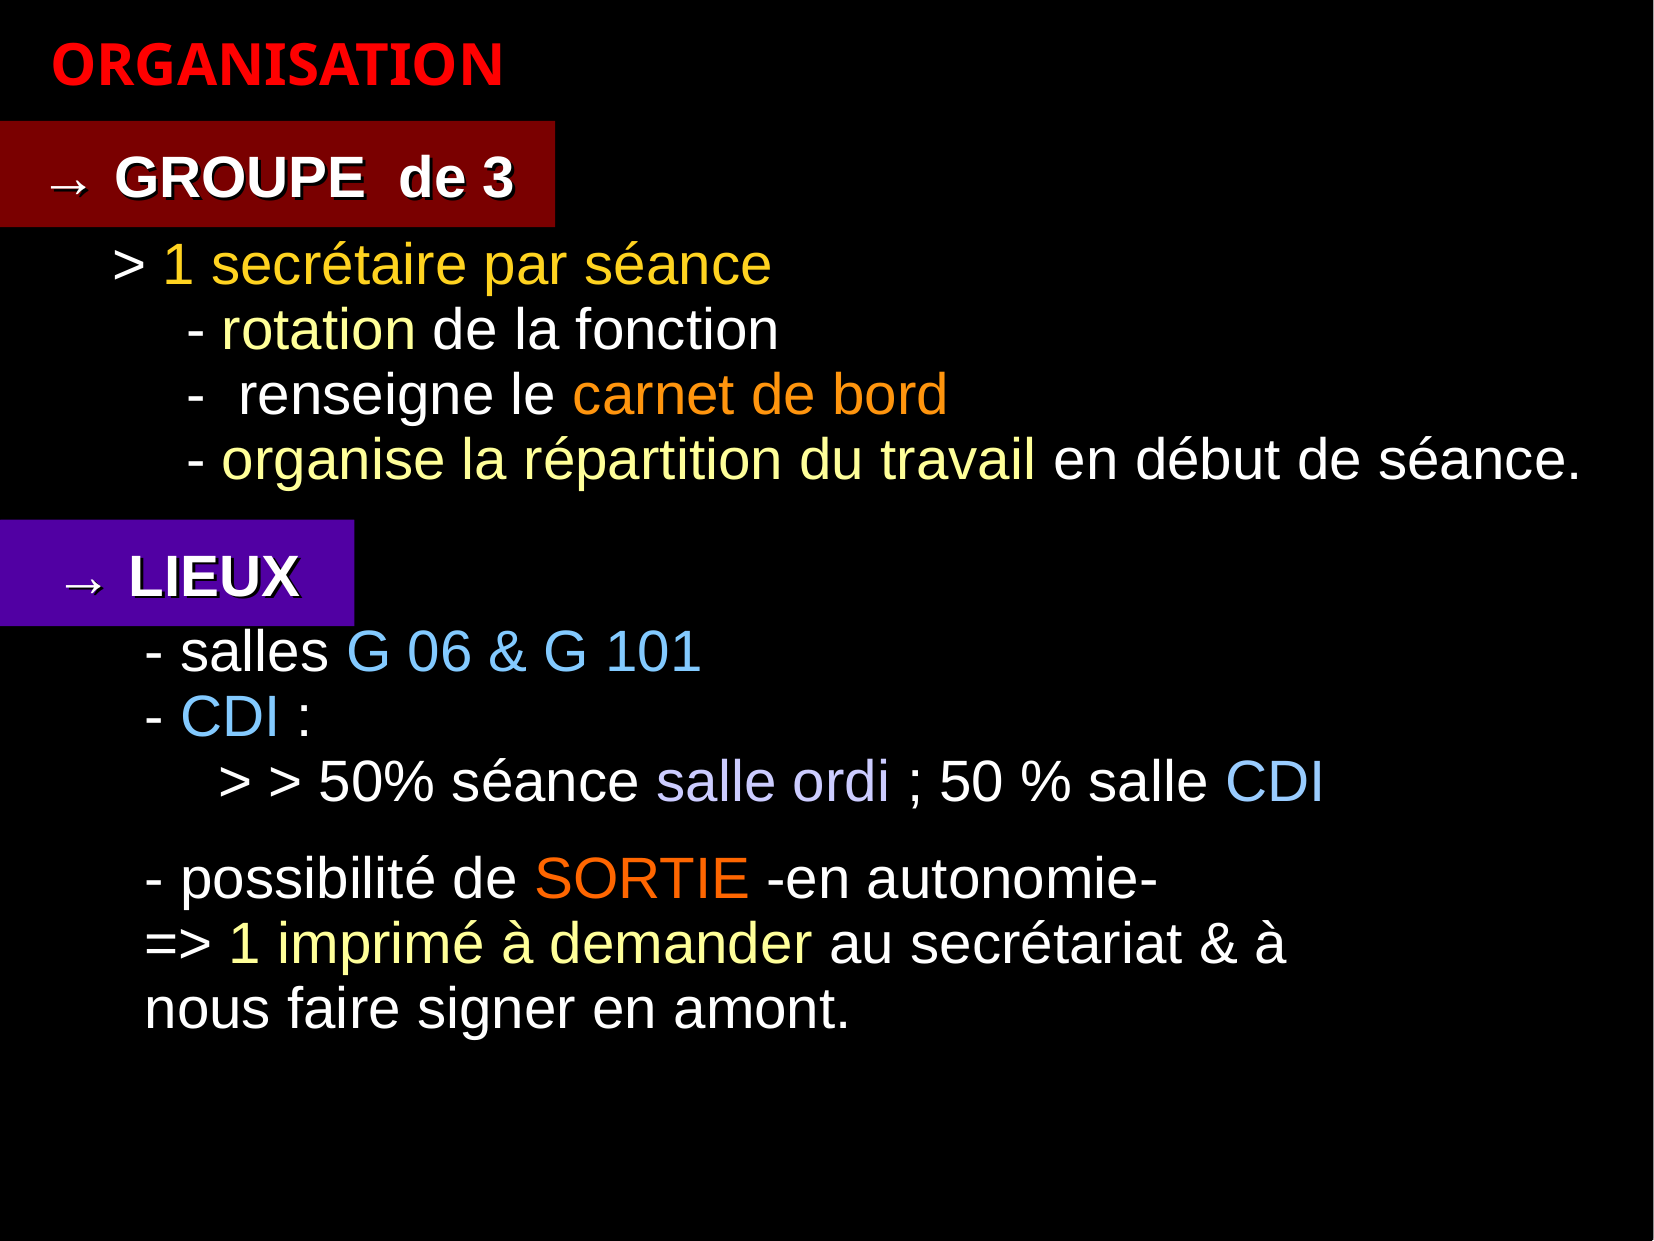

Arrêté 12-6-2015
ORGANISATION
→ GROUPE de 3
> 1 secrétaire par séance
	- rotation de la fonction
	- renseigne le carnet de bord
	- organise la répartition du travail en début de séance.
→ LIEUX
- salles G 06 & G 101
- CDI :
	> > 50% séance salle ordi ; 50 % salle CDI
- possibilité de SORTIE -en autonomie-
=> 1 imprimé à demander au secrétariat & à nous faire signer en amont.